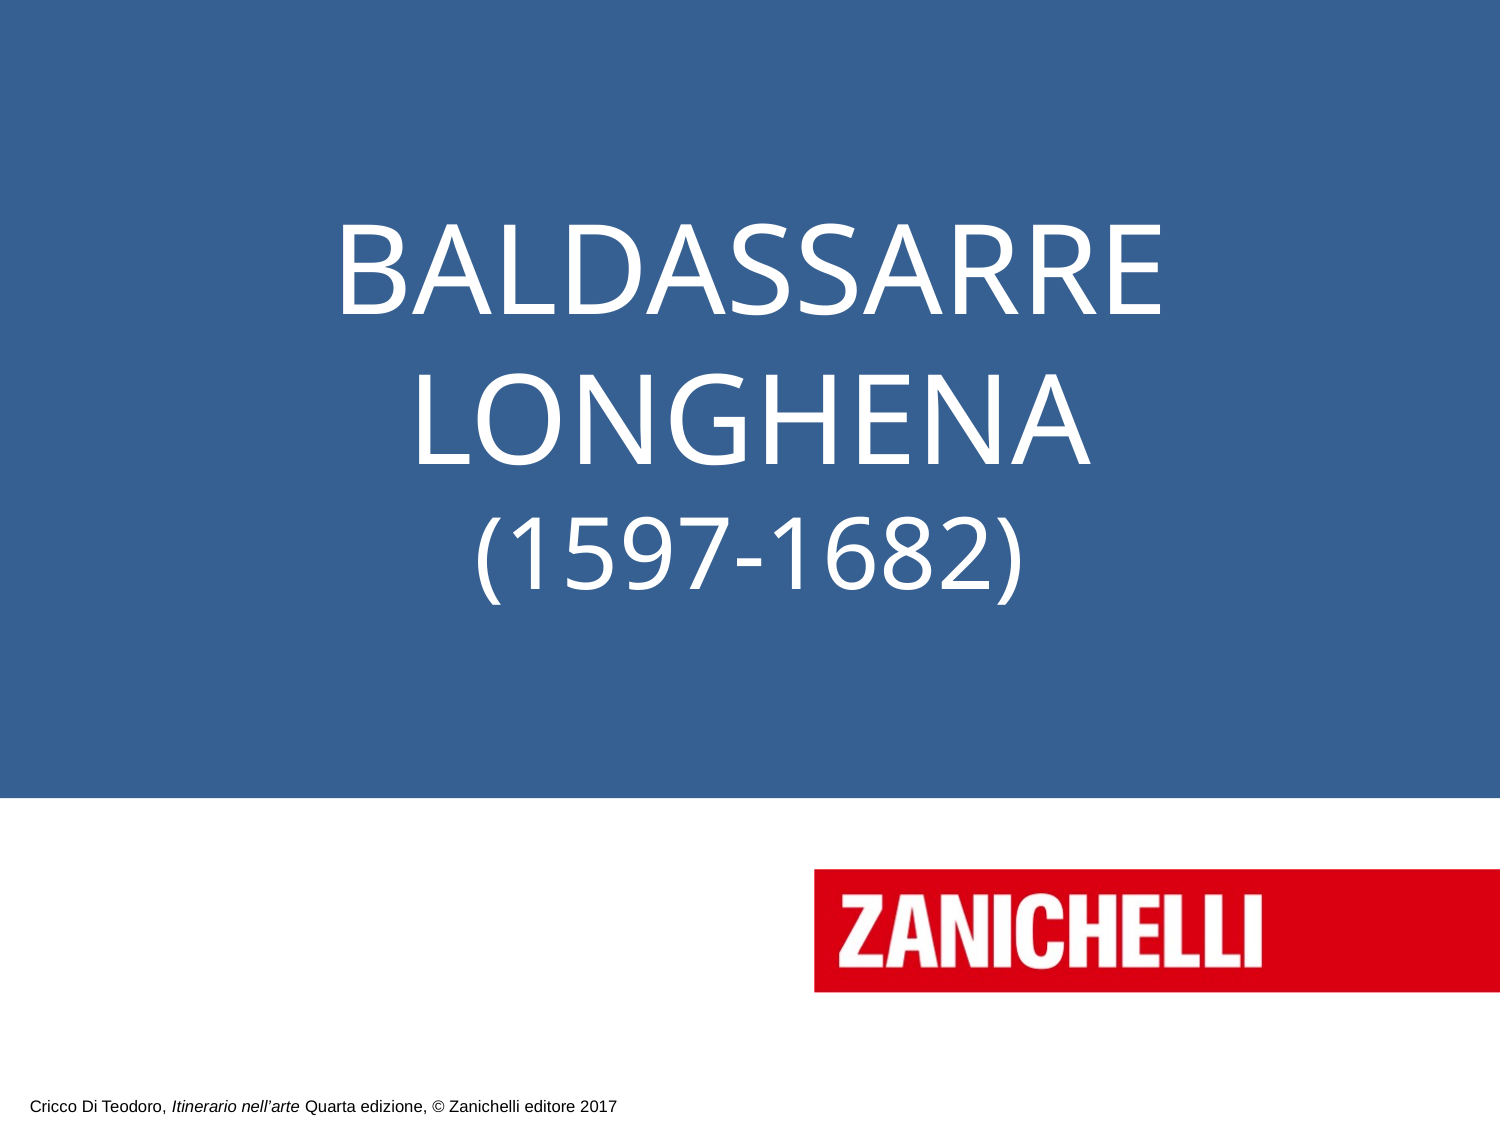

# BALDASSARRE LONGHENA (1597-1682)
Cricco Di Teodoro, Itinerario nell’arte Quarta edizione, © Zanichelli editore 2017